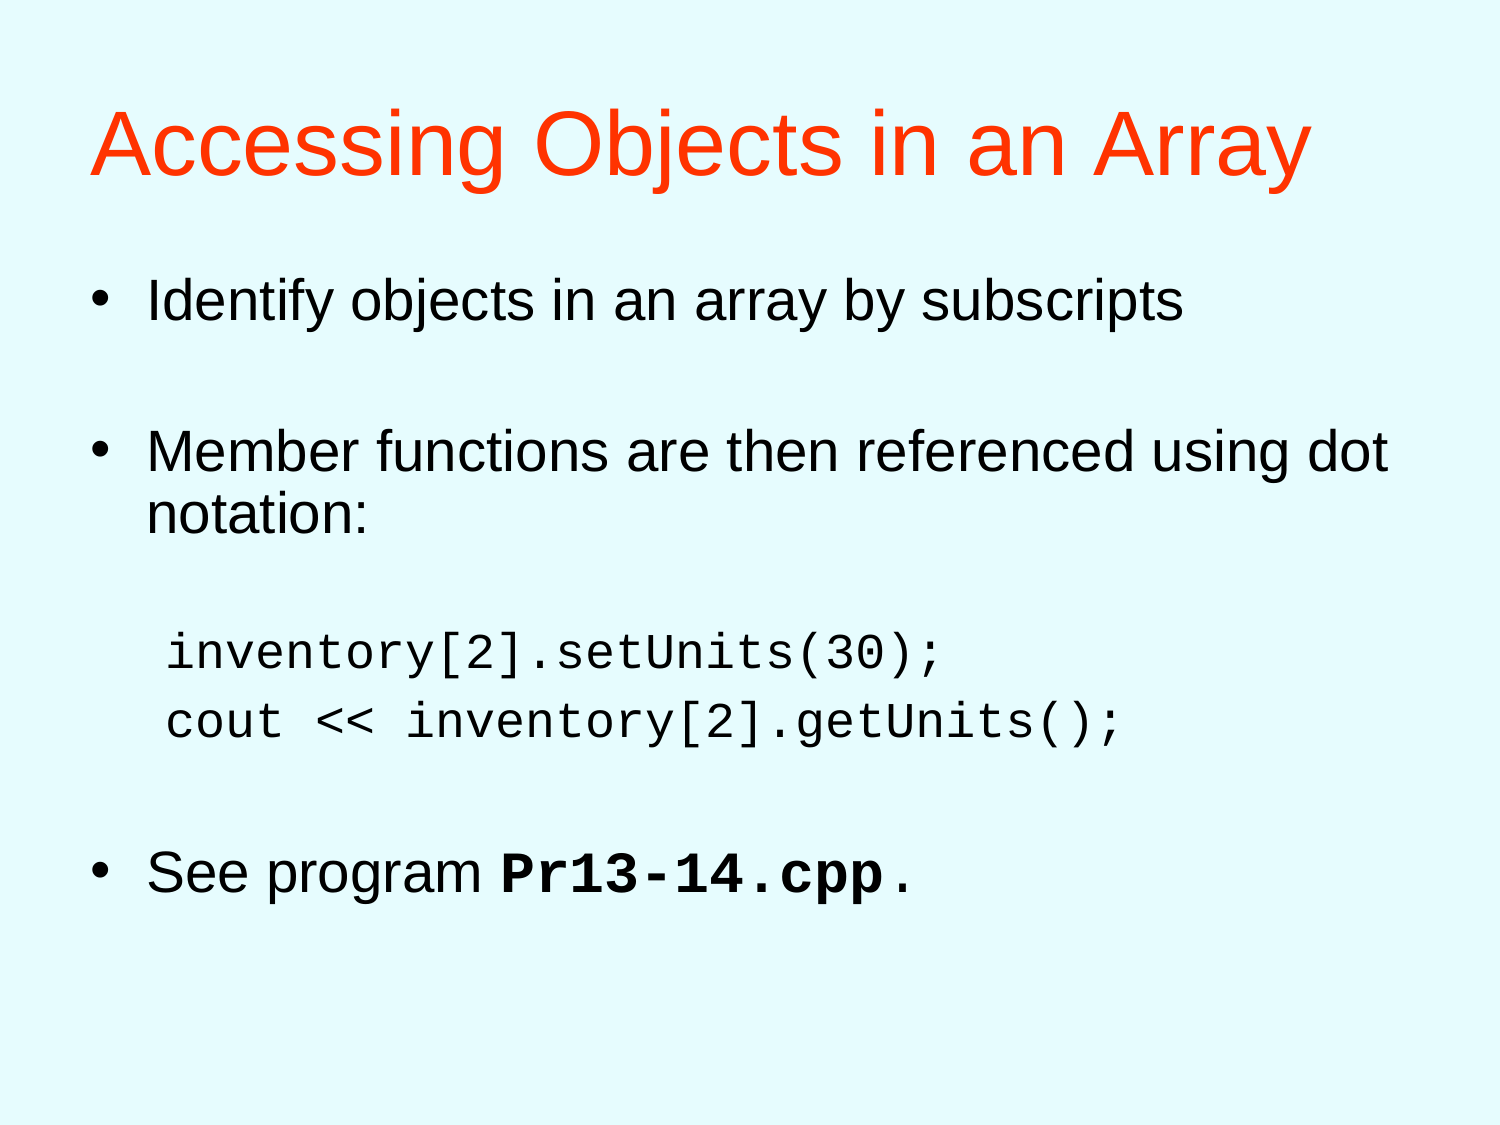

# Accessing Objects in an Array
Identify objects in an array by subscripts
Member functions are then referenced using dot notation:
inventory[2].setUnits(30);
cout << inventory[2].getUnits();
See program Pr13-14.cpp.